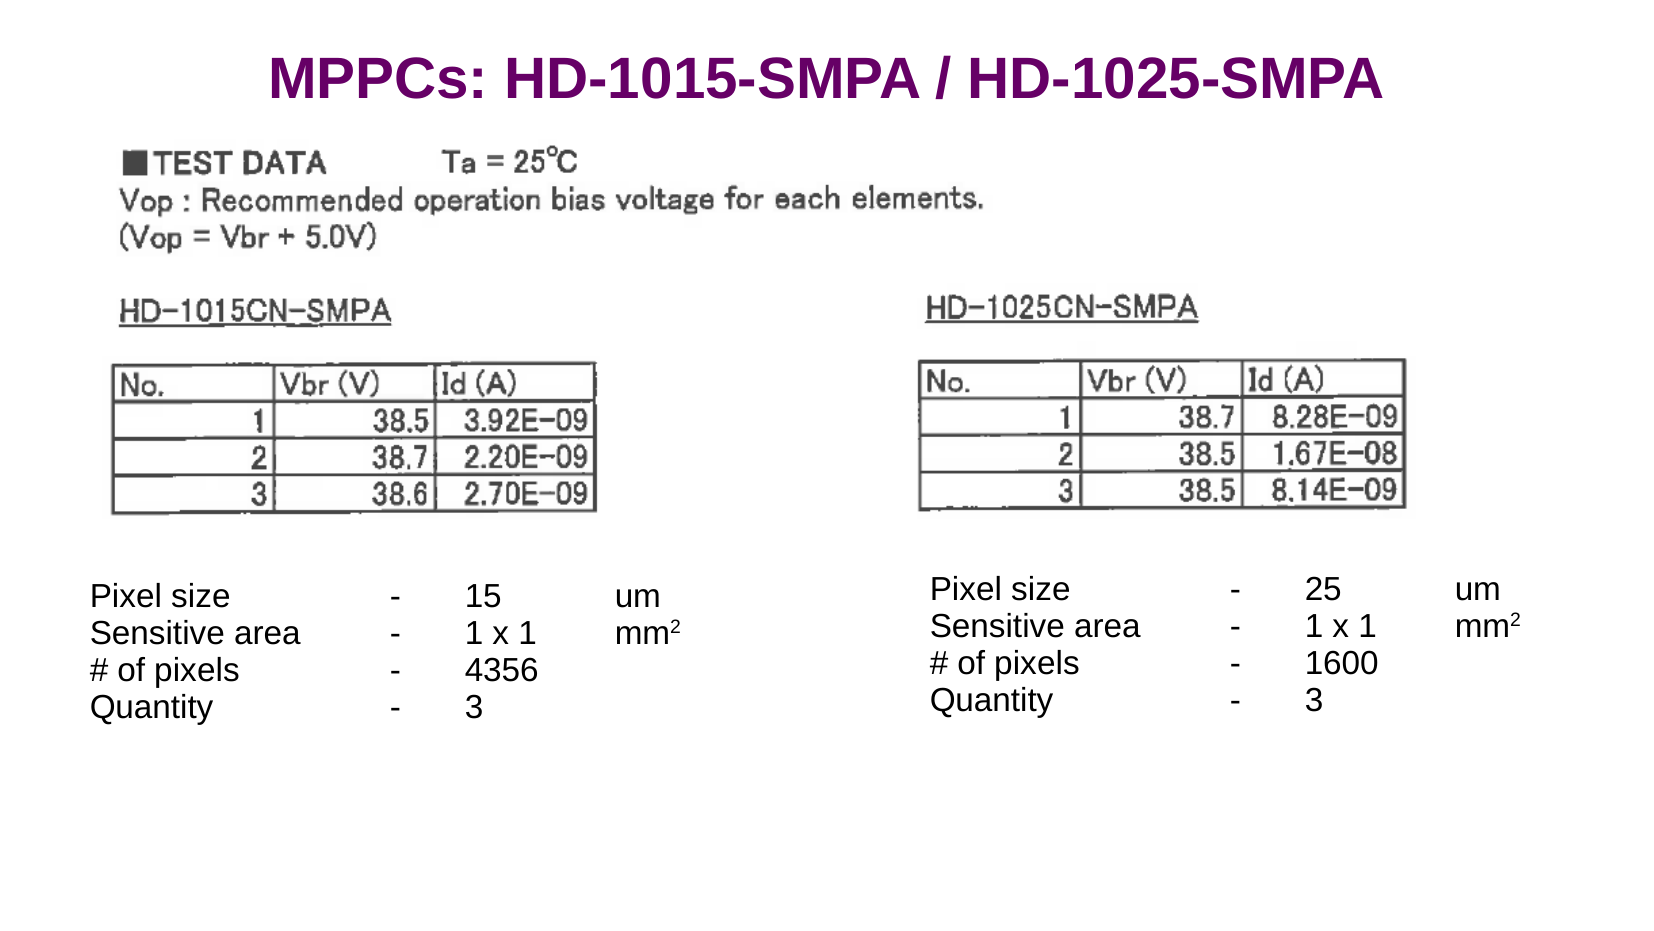

# MPPCs: HD-1015-SMPA / HD-1025-SMPA
Pixel size 		-	25 		um
Sensitive area		-	1 x 1 	mm2
# of pixels		-	1600
Quantity			-	3
Pixel size 		-	15 		um
Sensitive area		-	1 x 1 	mm2
# of pixels		-	4356
Quantity			-	3